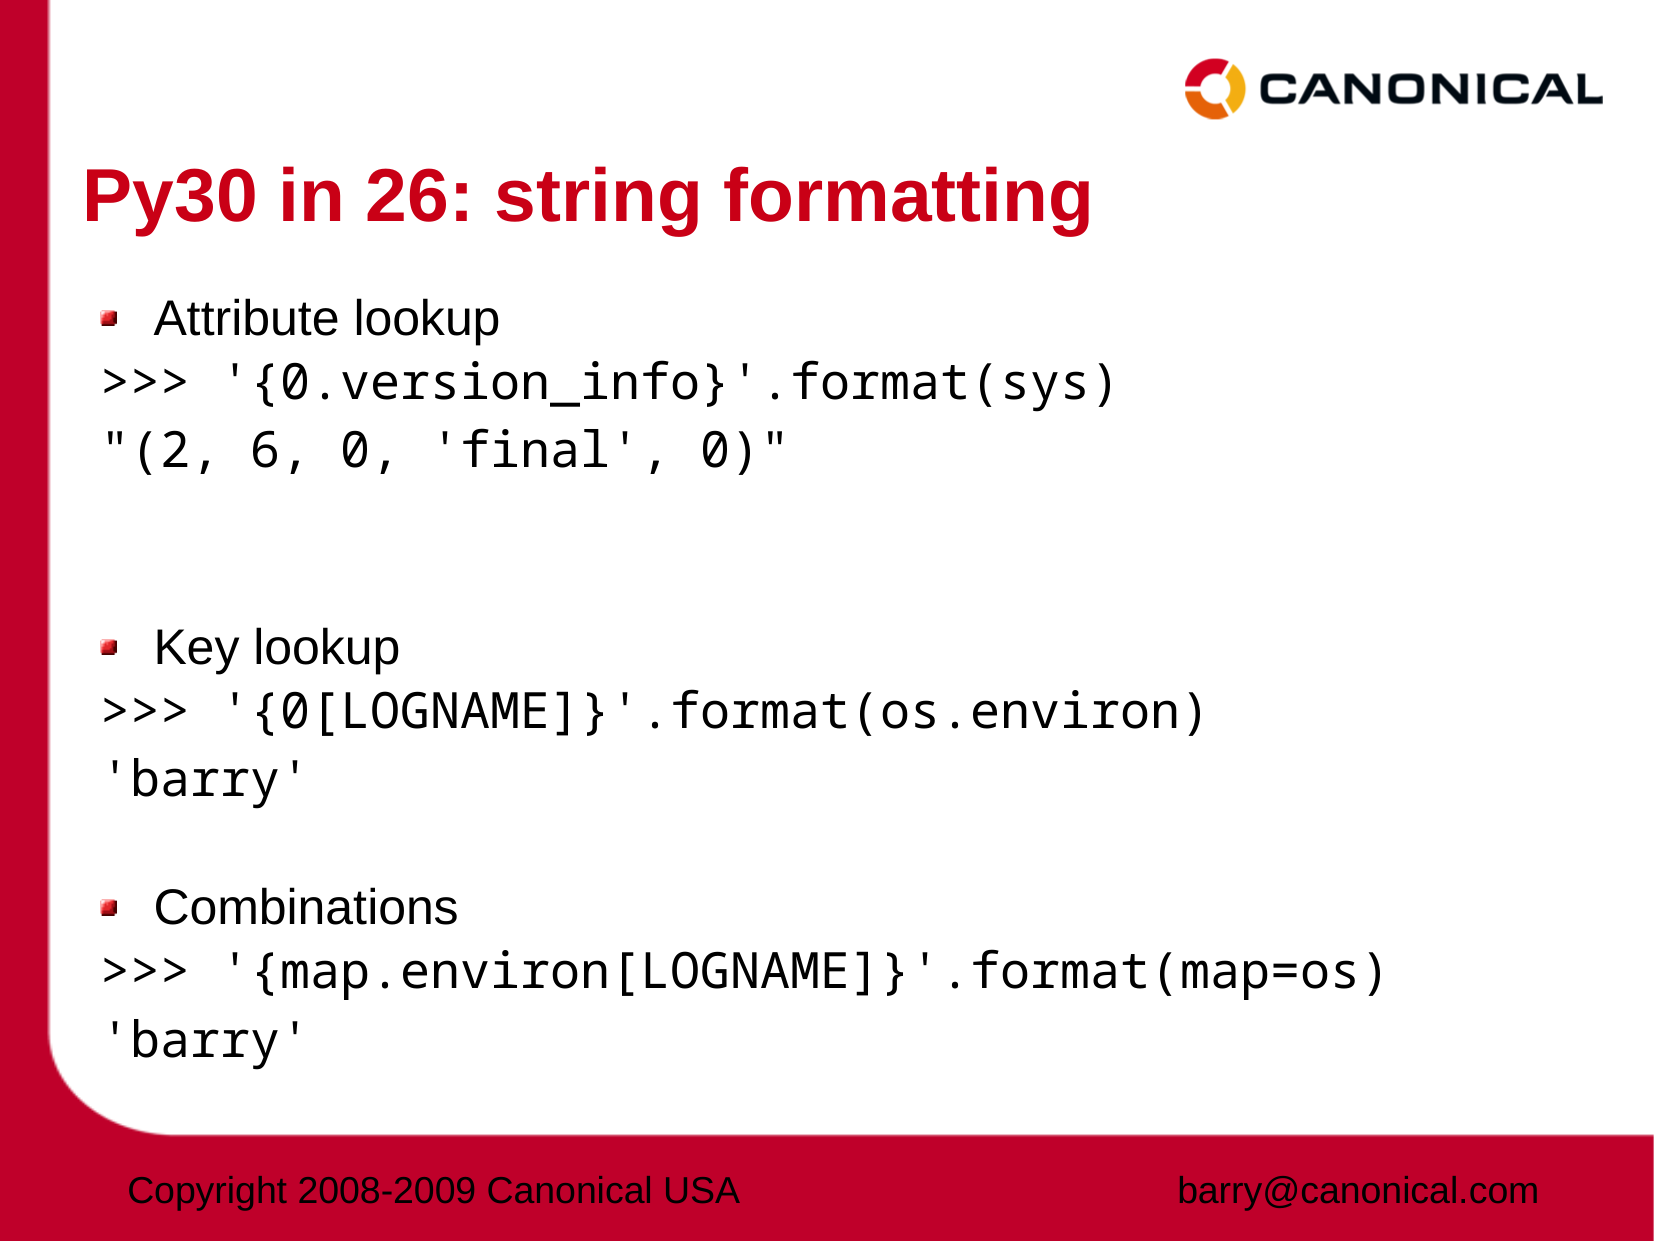

# Py30 in 26: string formatting
Attribute lookup
>>> '{0.version_info}'.format(sys)
"(2, 6, 0, 'final', 0)"
Key lookup
>>> '{0[LOGNAME]}'.format(os.environ)
'barry'
Combinations
>>> '{map.environ[LOGNAME]}'.format(map=os)
'barry'